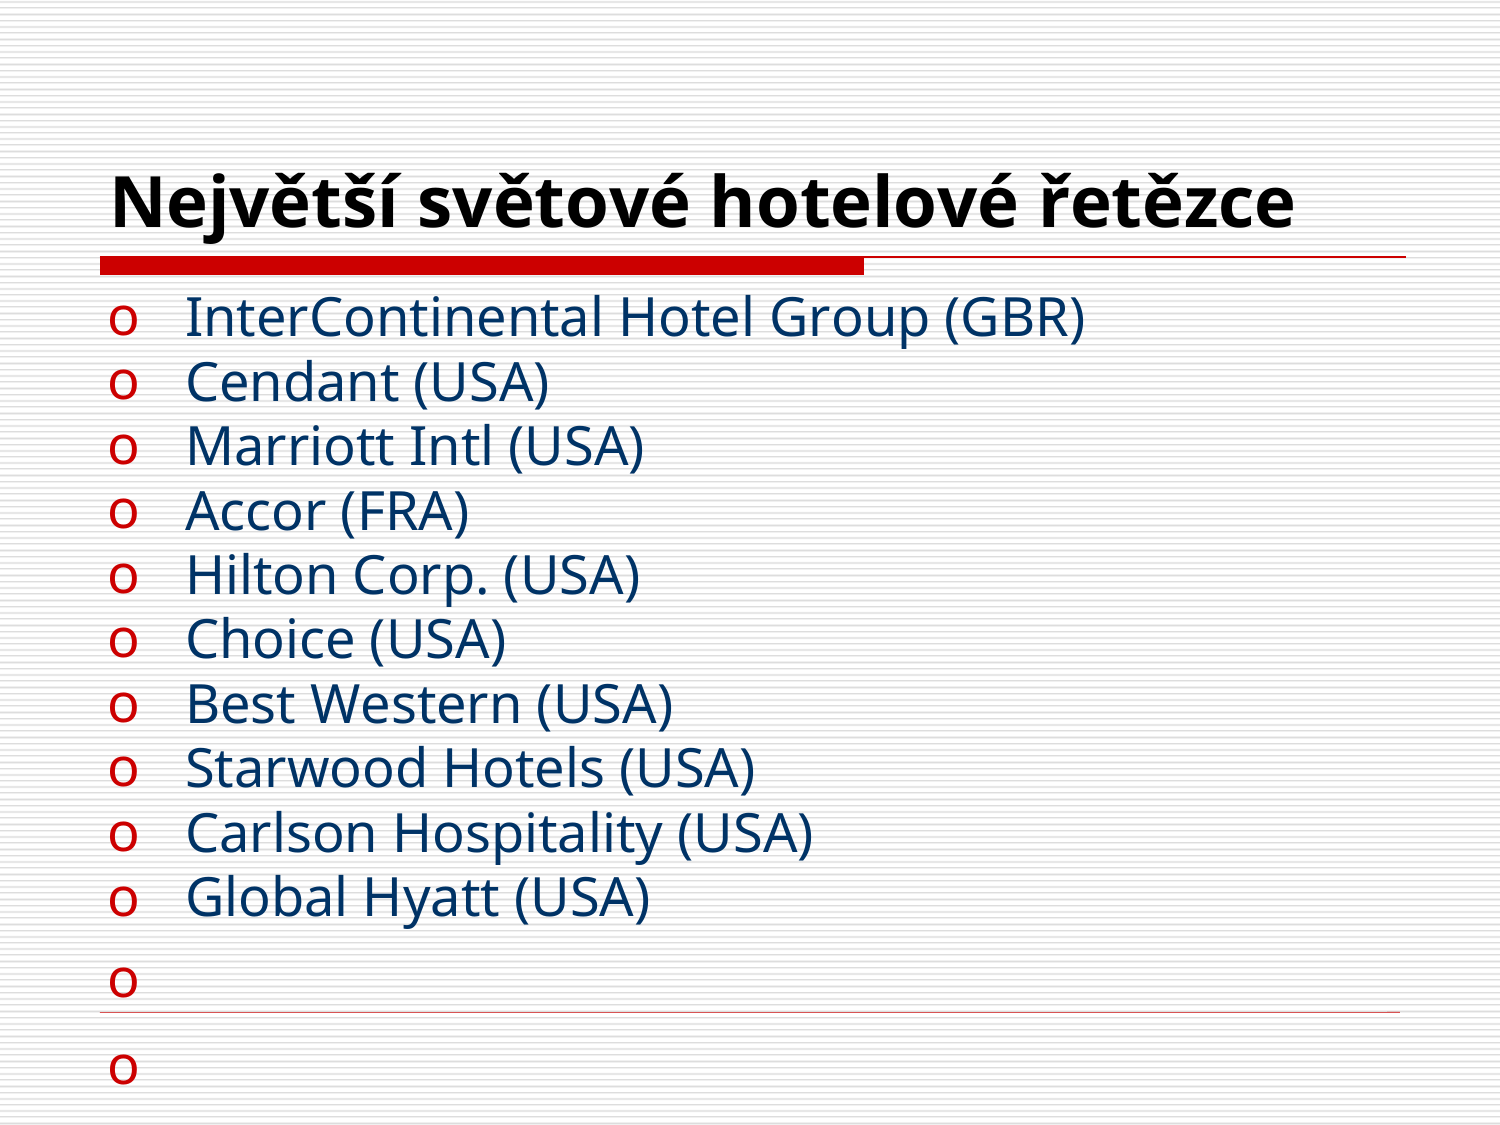

# Největší světové hotelové řetězce
InterContinental Hotel Group (GBR)
Cendant (USA)
Marriott Intl (USA)
Accor (FRA)
Hilton Corp. (USA)
Choice (USA)
Best Western (USA)
Starwood Hotels (USA)
Carlson Hospitality (USA)
Global Hyatt (USA)